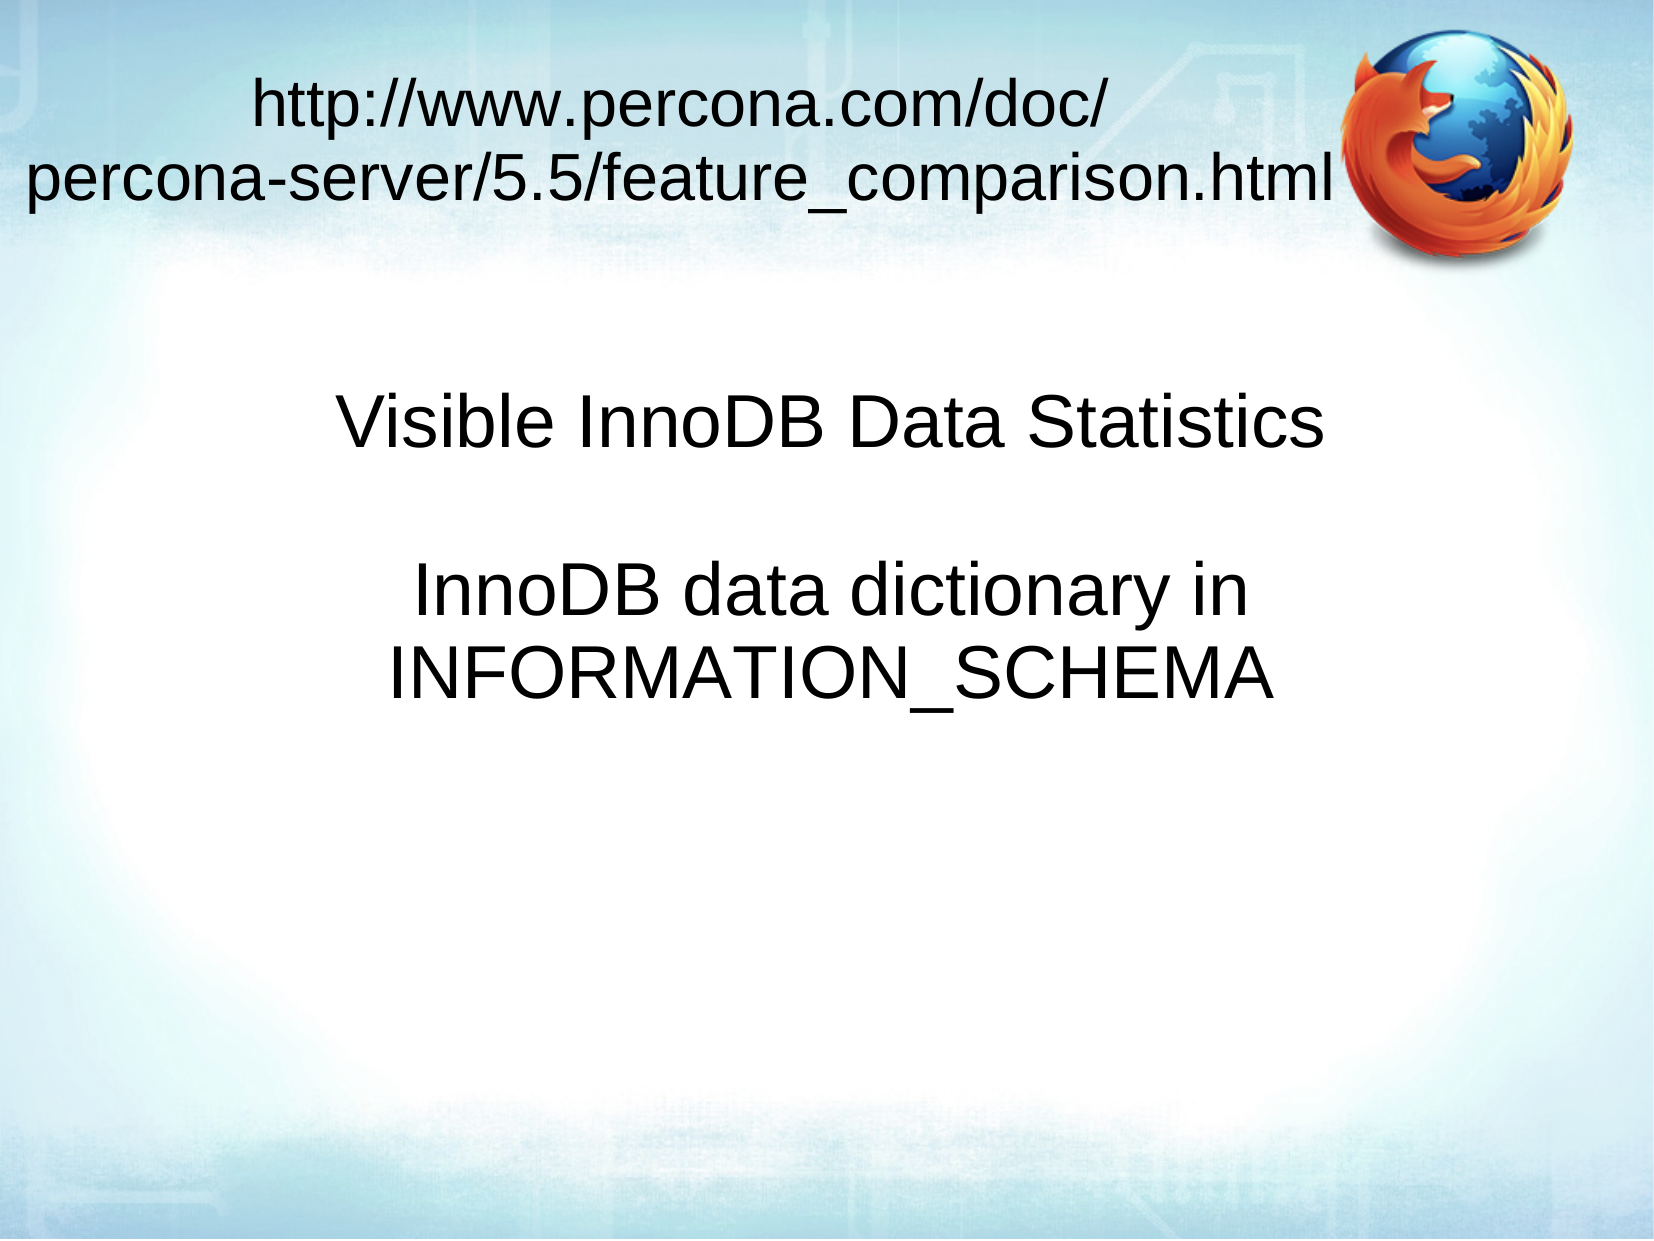

# http://www.percona.com/doc/ percona-server/5.5/feature_comparison.html
Visible InnoDB Data Statistics
InnoDB data dictionary in
INFORMATION_SCHEMA